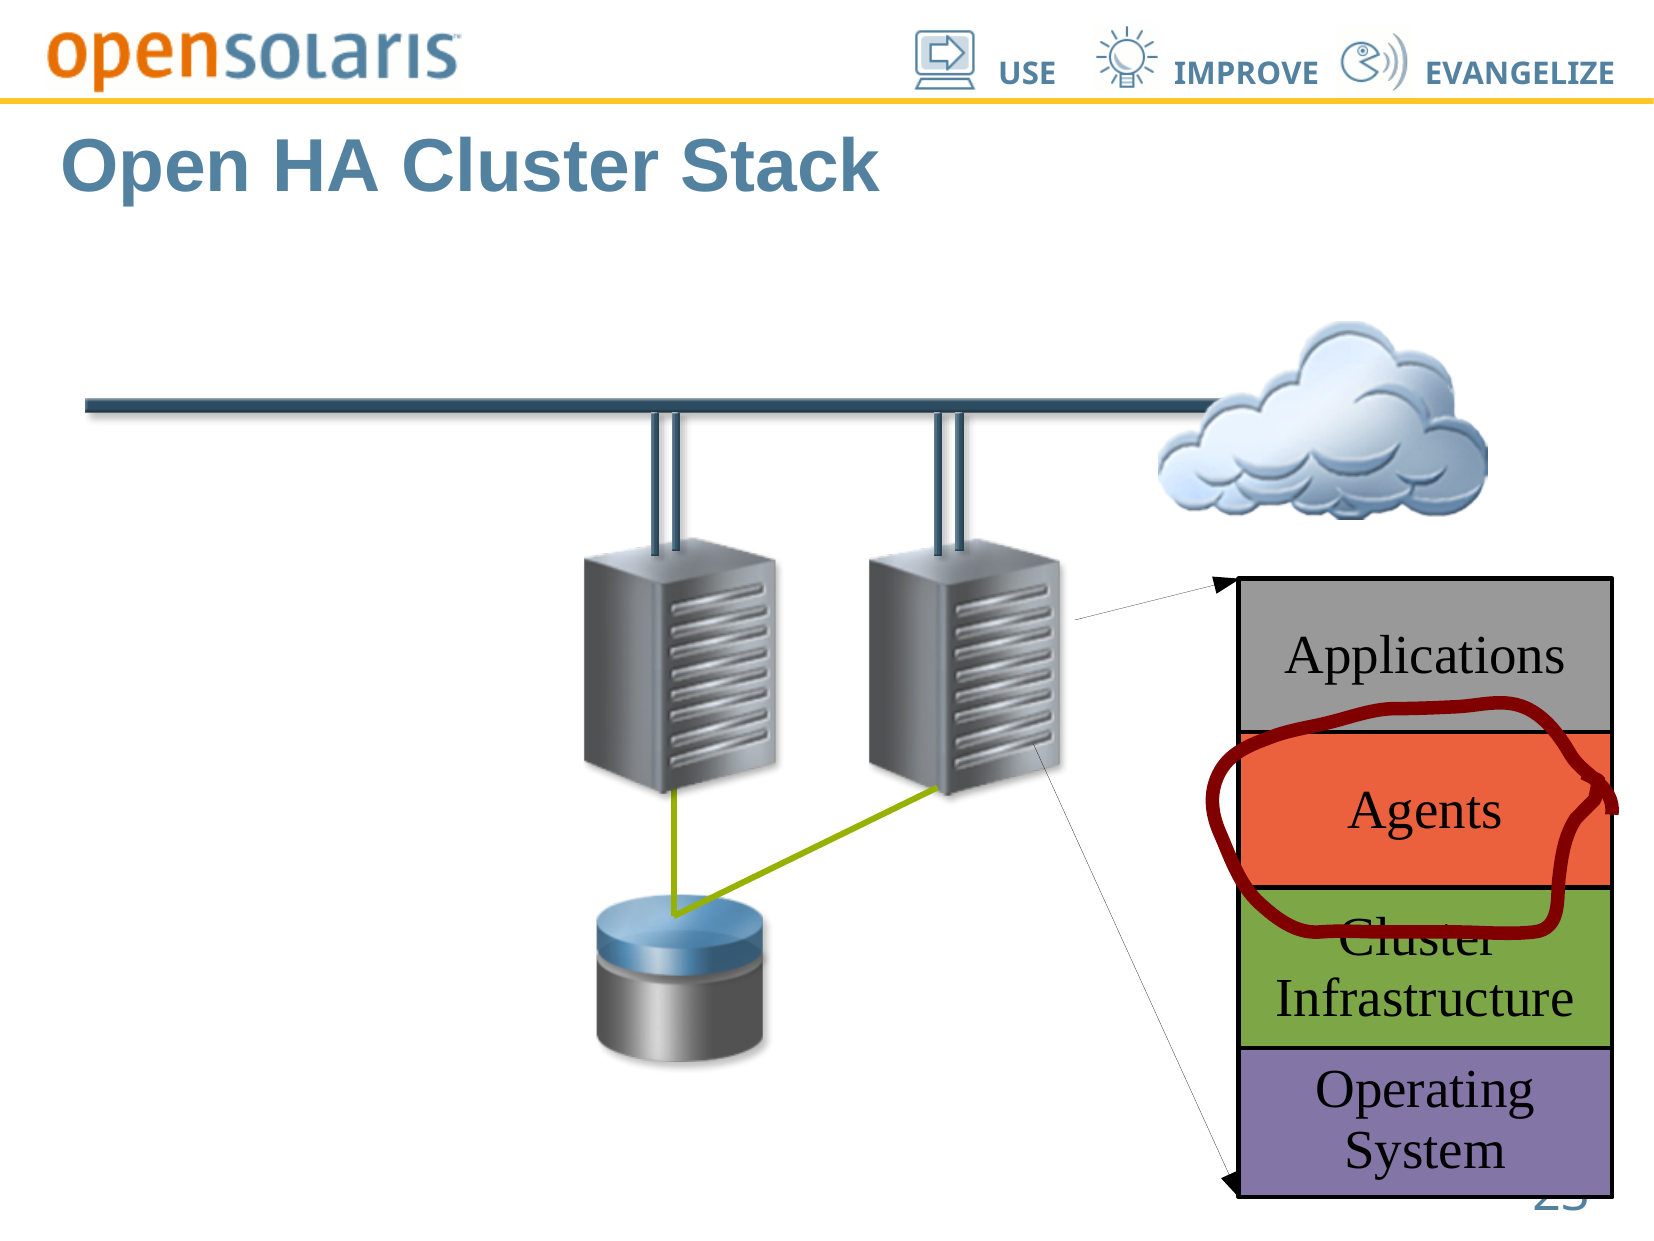

# Open HA Cluster Stack
Applications
Agents
Cluster
Infrastructure
Operating
System